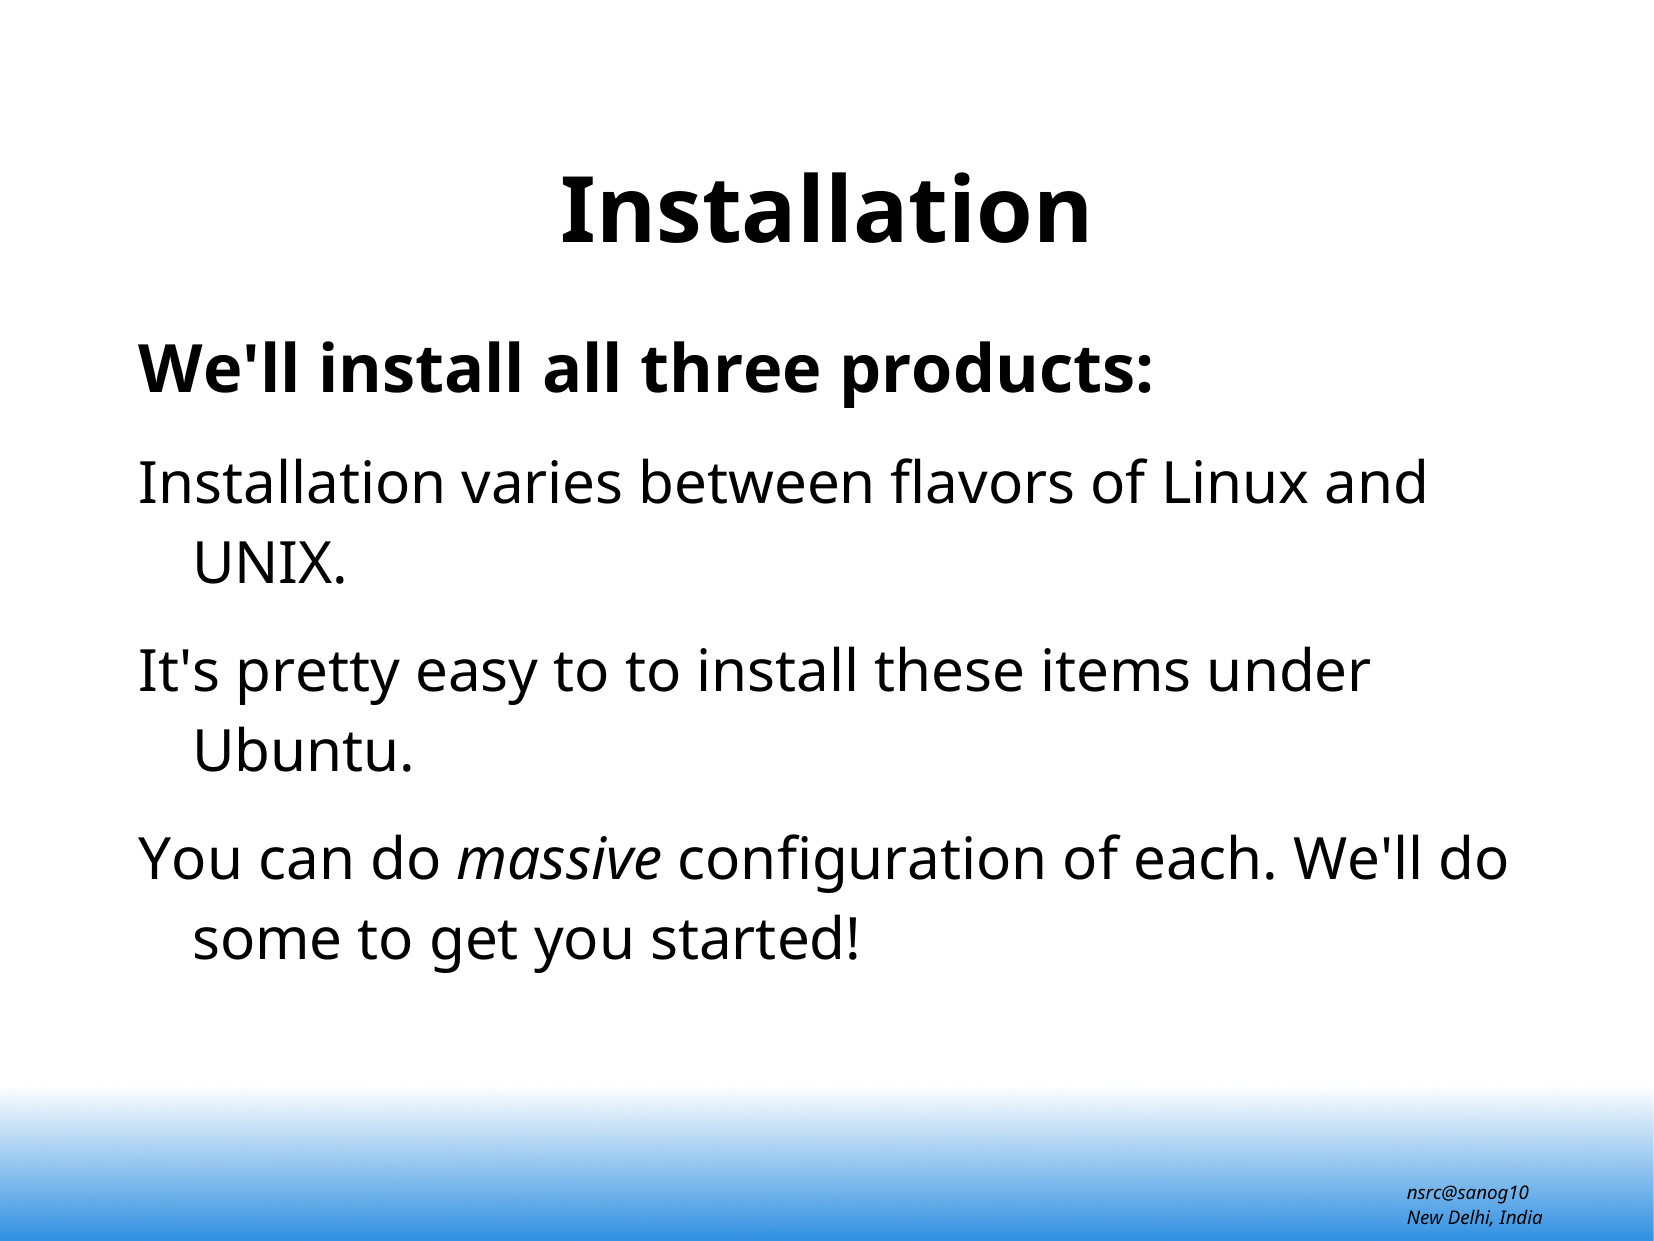

# Installation
We'll install all three products:
Installation varies between flavors of Linux and UNIX.
It's pretty easy to to install these items under Ubuntu.
You can do massive configuration of each. We'll do some to get you started!